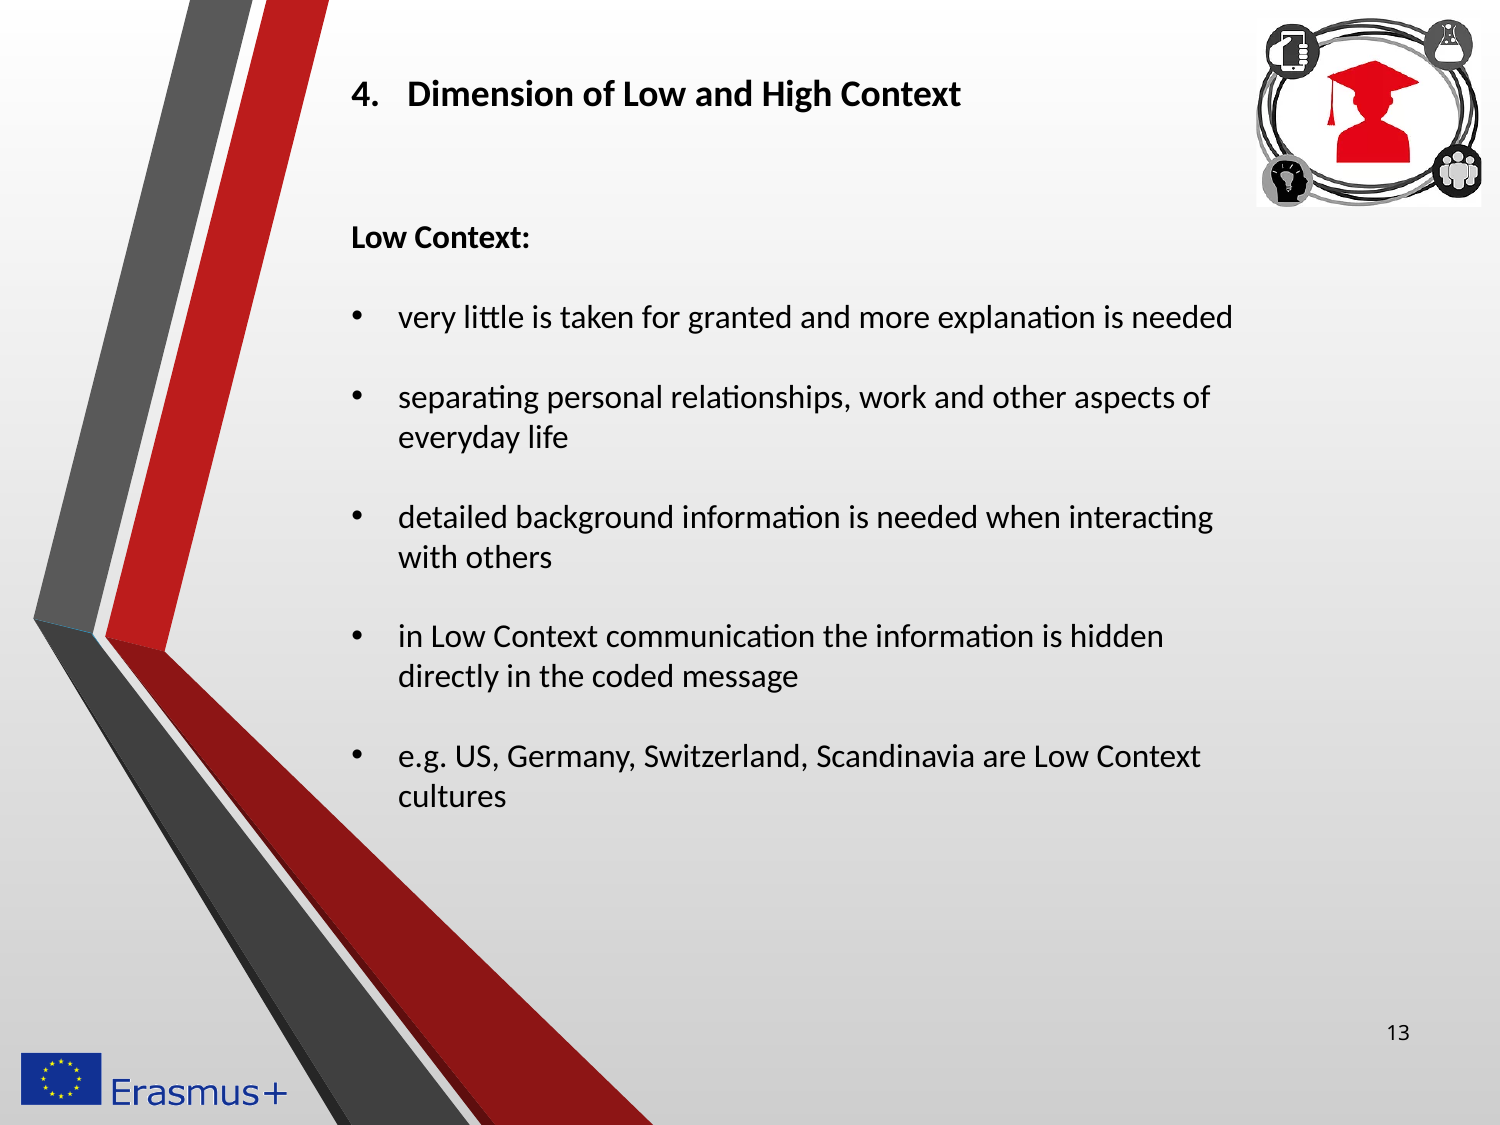

Dimension of Low and High Context
Low Context:
very little is taken for granted and more explanation is needed
separating personal relationships, work and other aspects of everyday life
detailed background information is needed when interacting with others
in Low Context communication the information is hidden directly in the coded message
e.g. US, Germany, Switzerland, Scandinavia are Low Context cultures